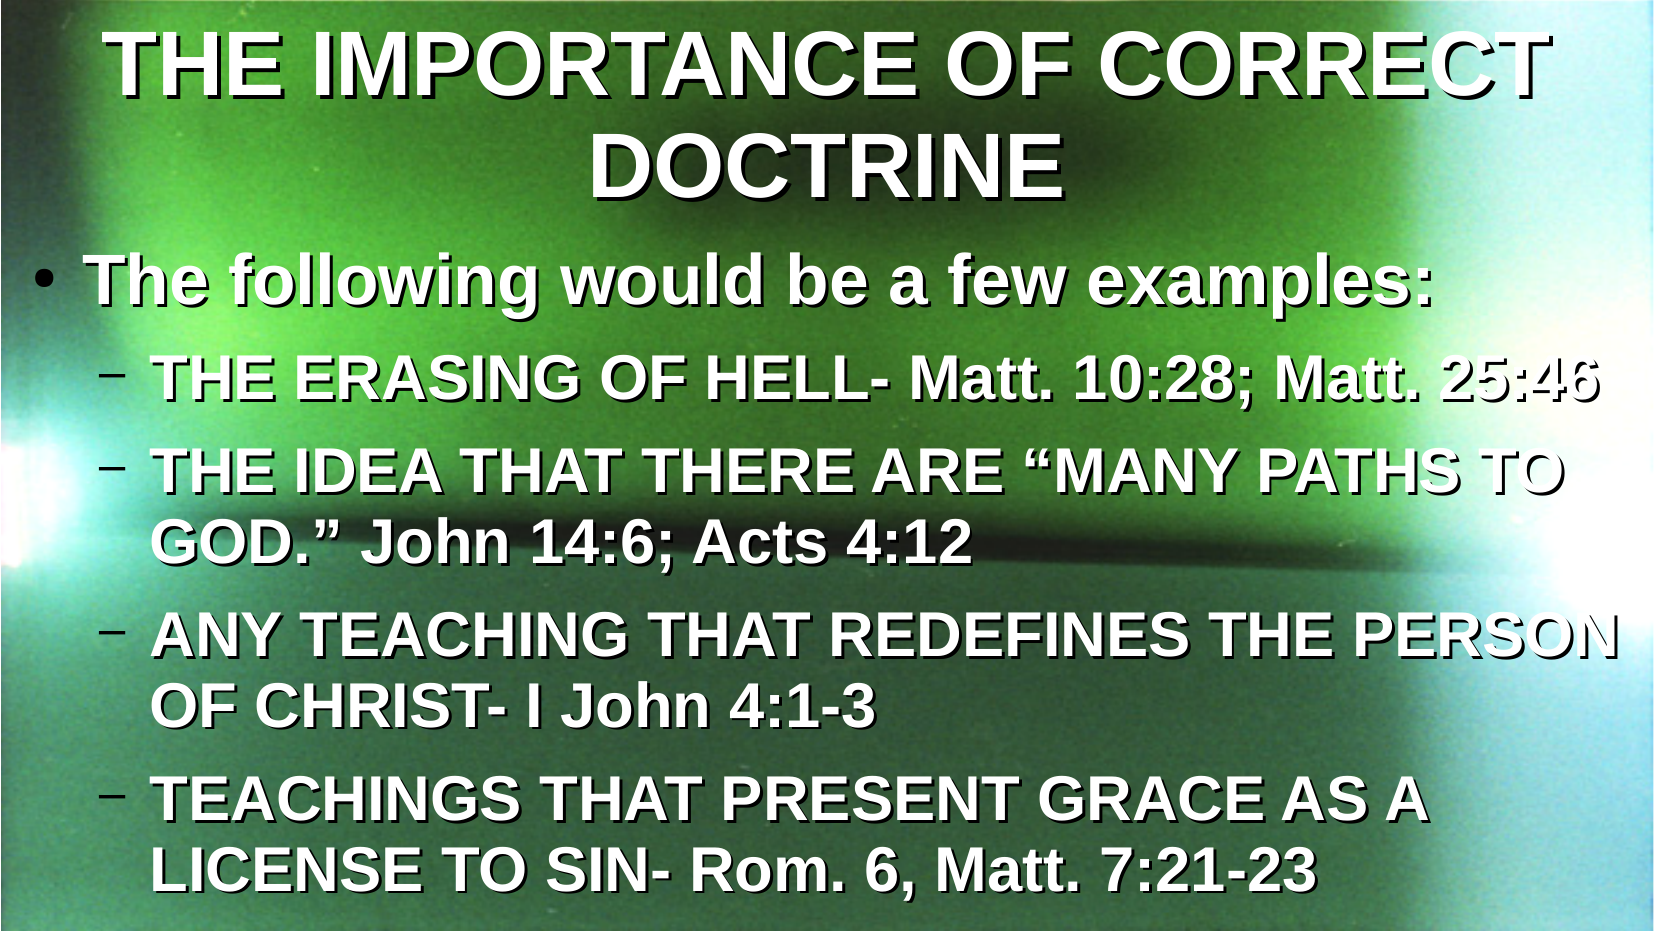

# THE IMPORTANCE OF CORRECT DOCTRINE
The following would be a few examples:
THE ERASING OF HELL- Matt. 10:28; Matt. 25:46
THE IDEA THAT THERE ARE “MANY PATHS TO GOD.” John 14:6; Acts 4:12
ANY TEACHING THAT REDEFINES THE PERSON OF CHRIST- I John 4:1-3
TEACHINGS THAT PRESENT GRACE AS A LICENSE TO SIN- Rom. 6, Matt. 7:21-23